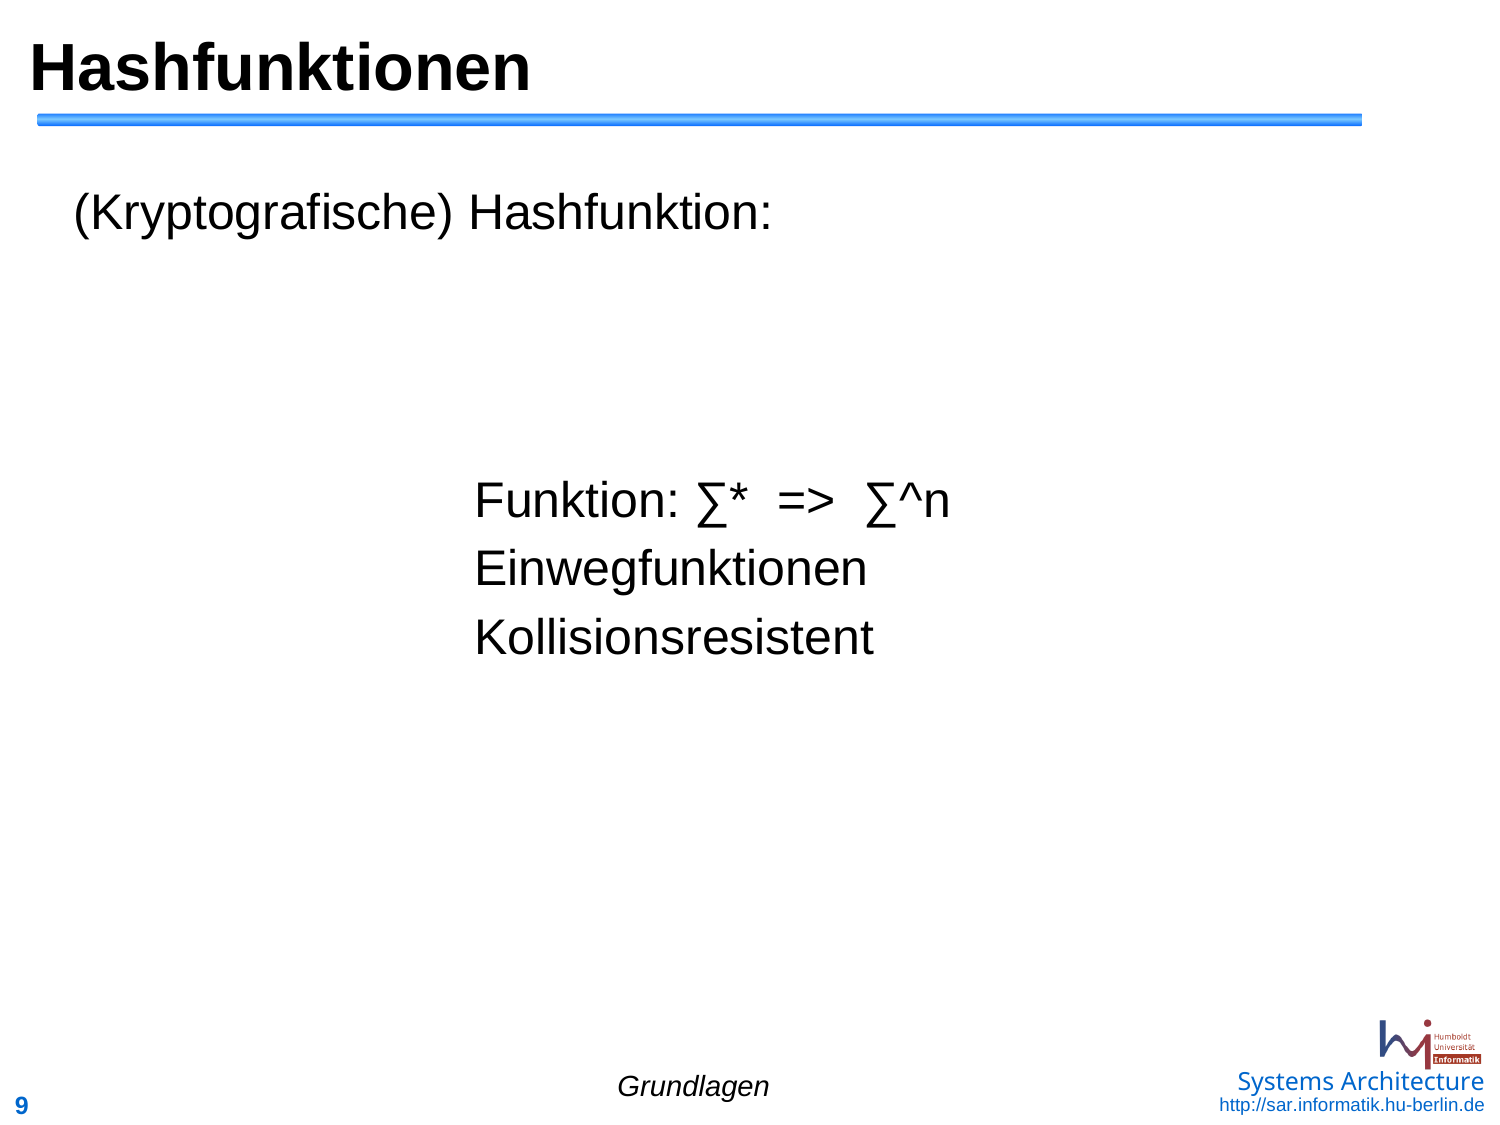

# Hashfunktionen
(Kryptografische) Hashfunktion:
Funktion: ∑* => ∑^n
Einwegfunktionen
Kollisionsresistent
Grundlagen